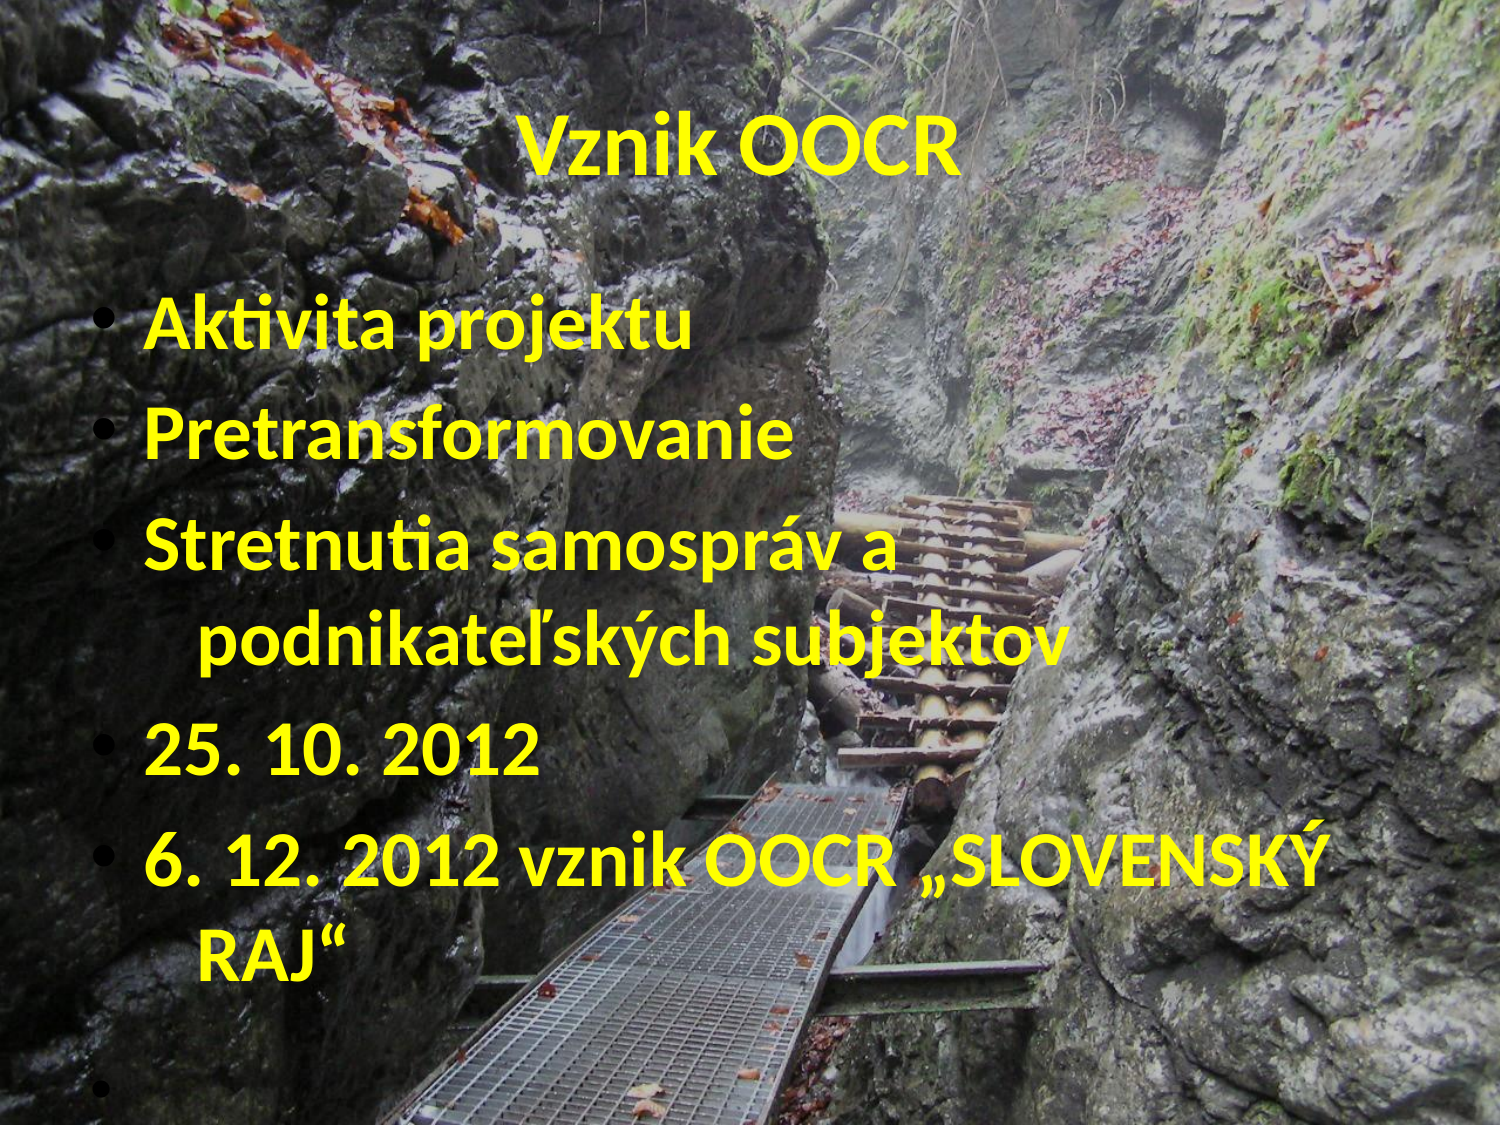

# Vznik OOCR
Aktivita projektu
Pretransformovanie
Stretnutia samospráv a podnikateľských subjektov
25. 10. 2012
6. 12. 2012 vznik OOCR „SLOVENSKÝ RAJ“